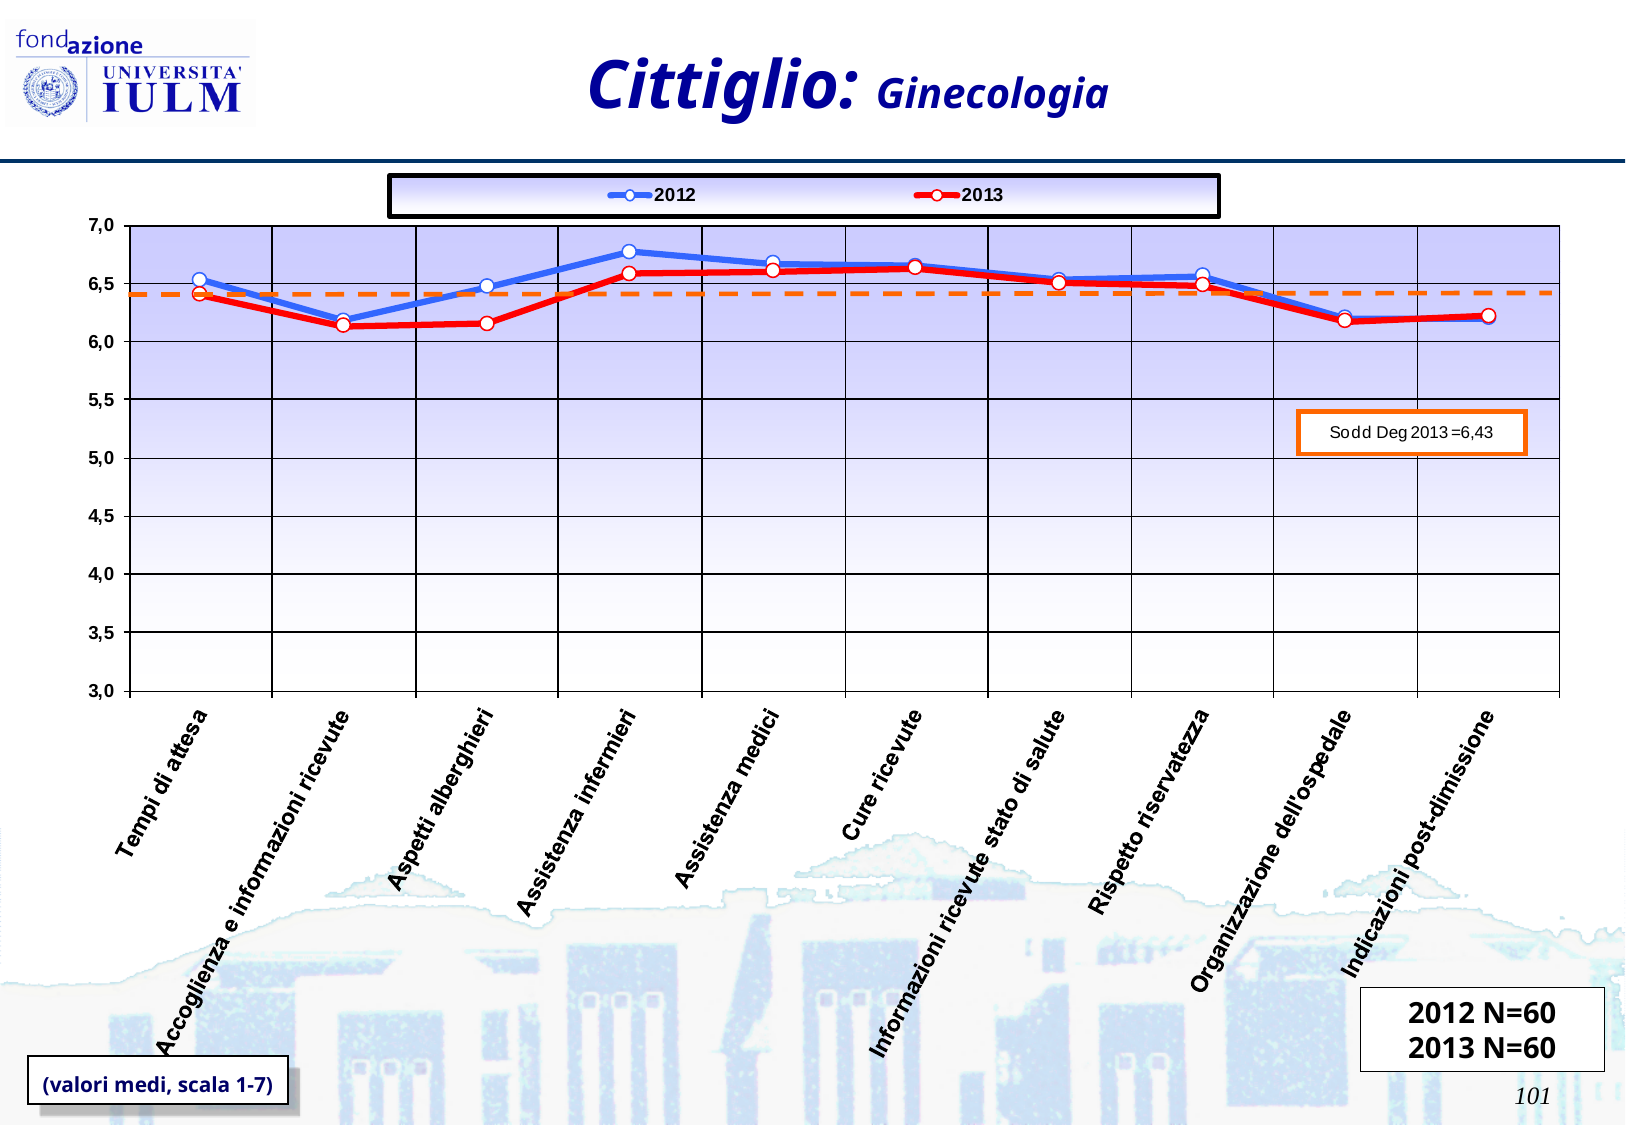

Cittiglio: Ginecologia
2012 N=60
2013 N=60
(valori medi, scala 1-7)